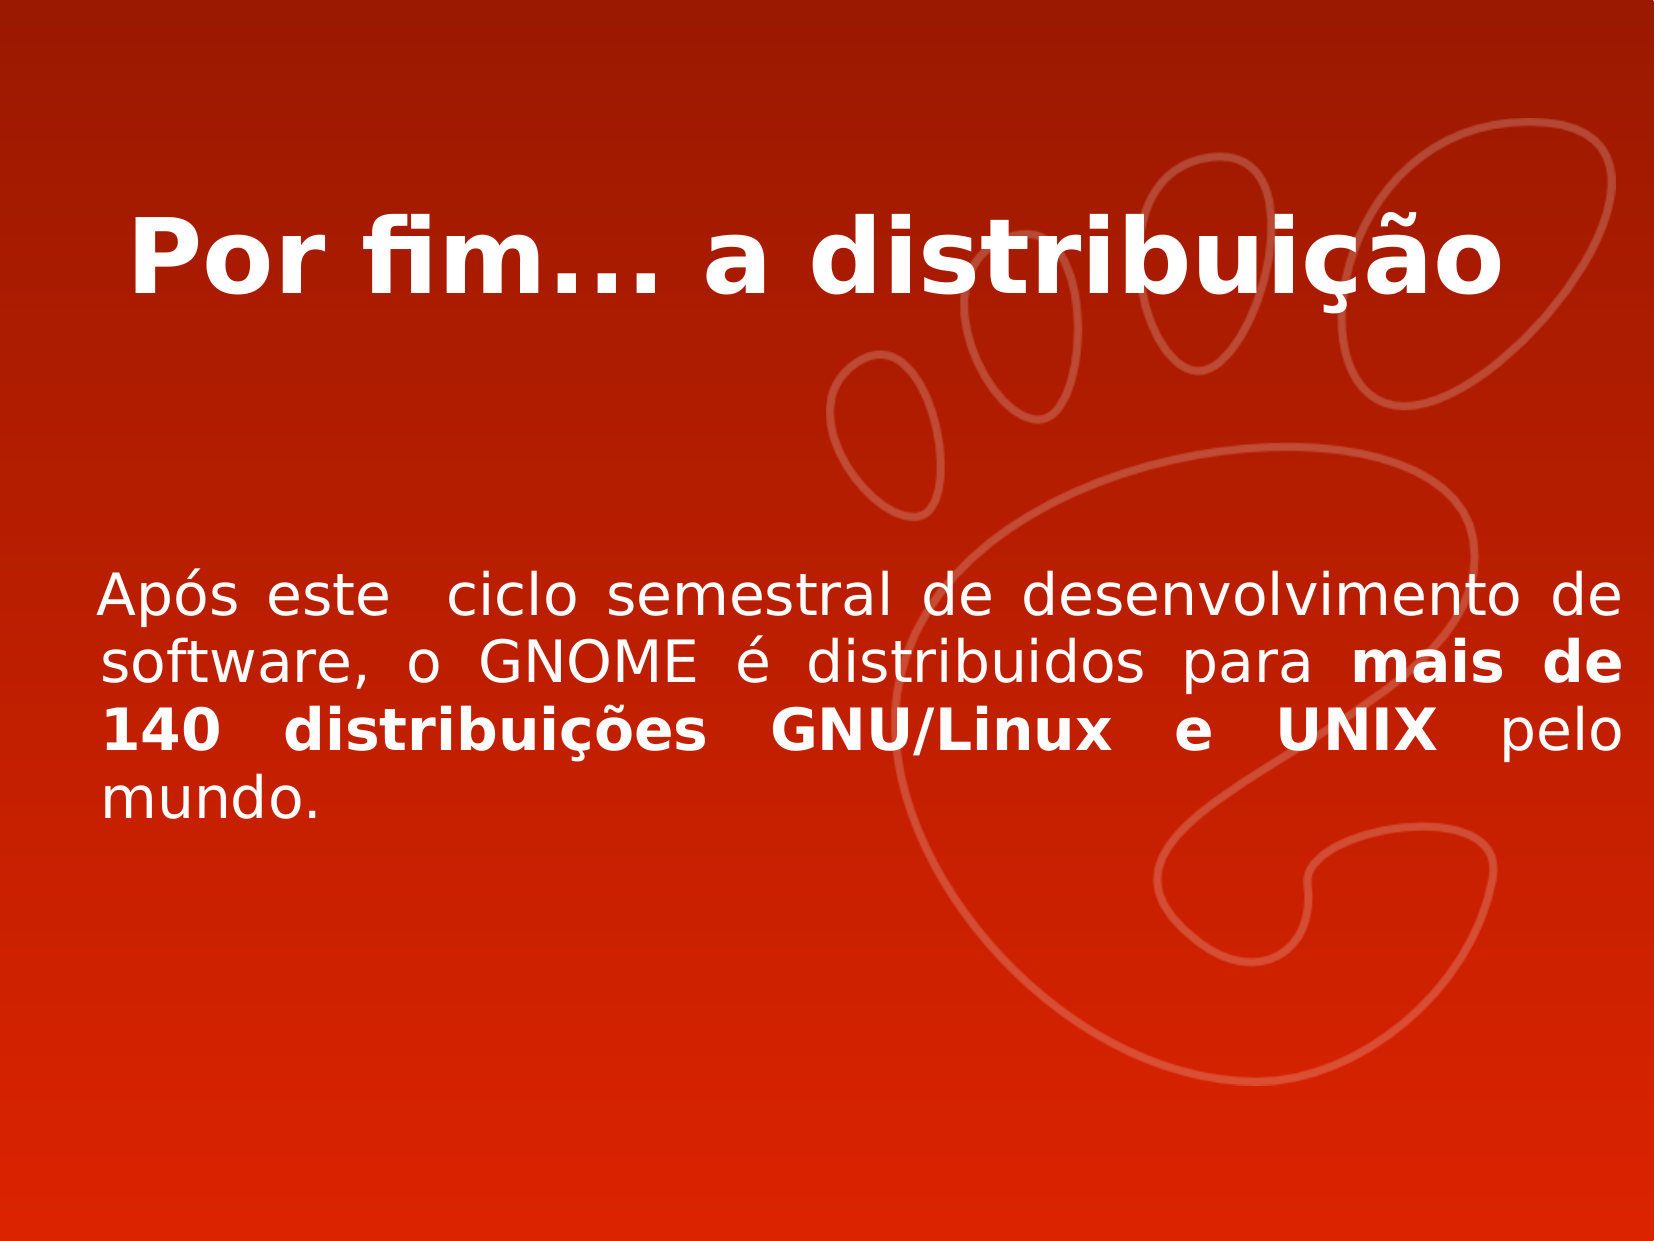

# Por fim... a distribuição
Após este ciclo semestral de desenvolvimento de software, o GNOME é distribuidos para mais de 140 distribuições GNU/Linux e UNIX pelo mundo.